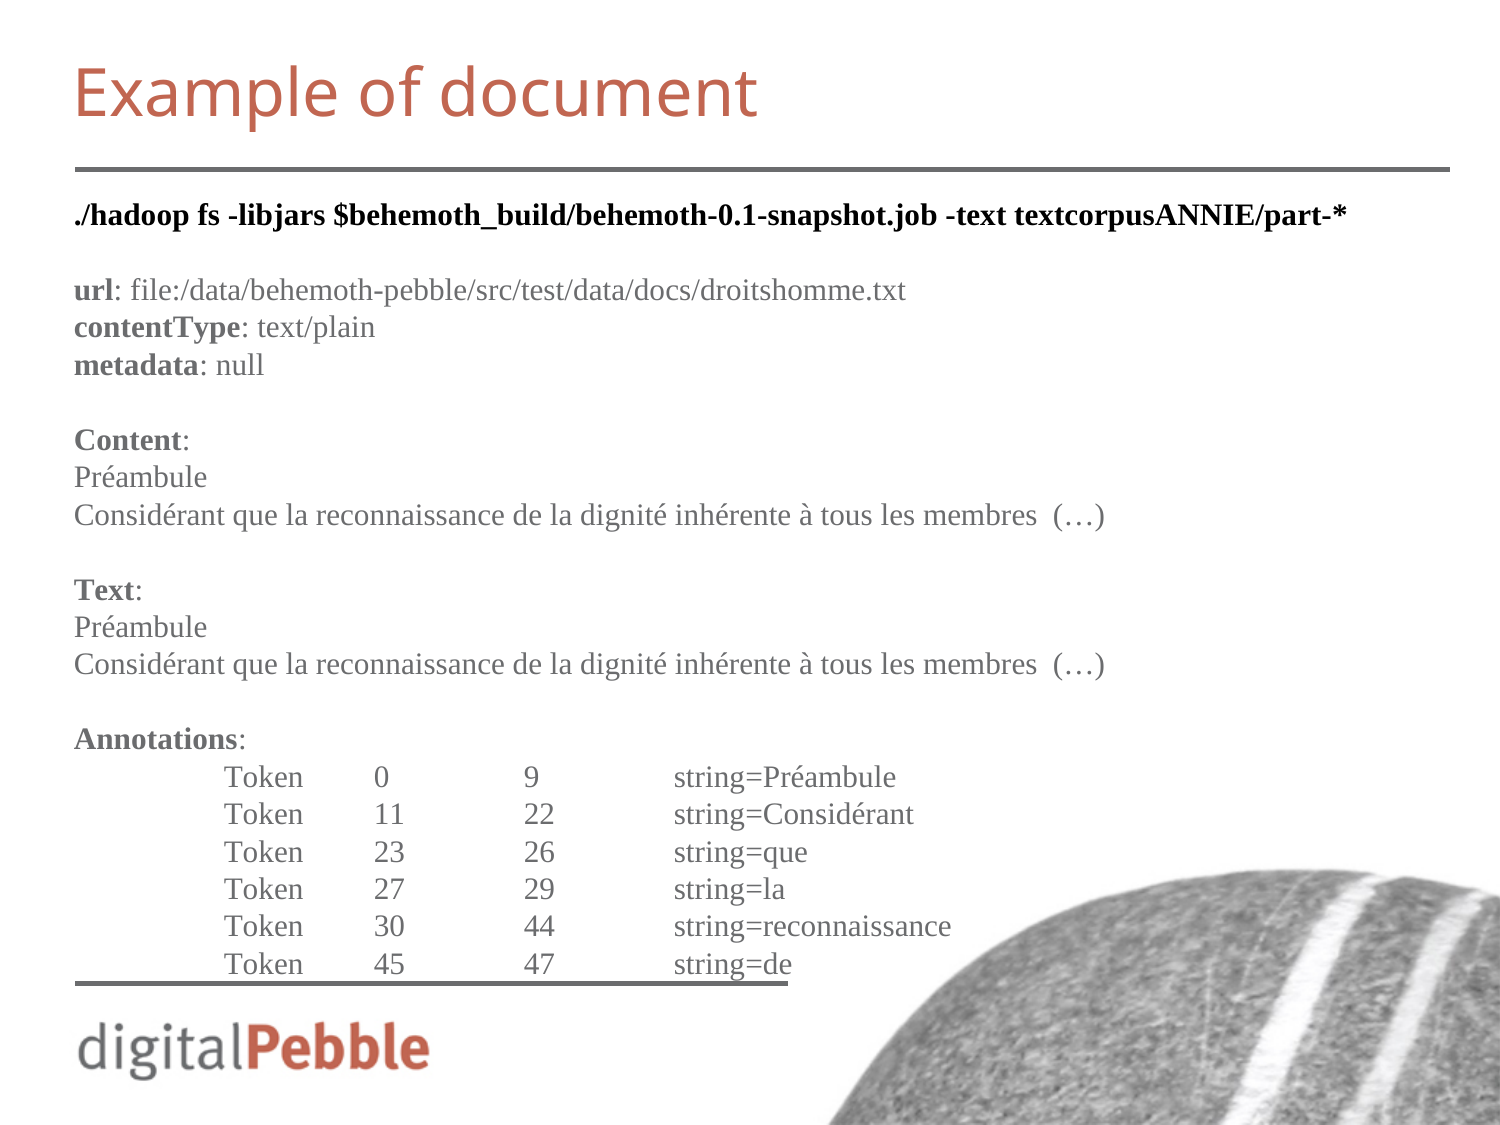

# Example of document
./hadoop fs -libjars $behemoth_build/behemoth-0.1-snapshot.job -text textcorpusANNIE/part-*
url: file:/data/behemoth-pebble/src/test/data/docs/droitshomme.txt
contentType: text/plain
metadata: null
Content:
Préambule
Considérant que la reconnaissance de la dignité inhérente à tous les membres (…)
Text:
Préambule
Considérant que la reconnaissance de la dignité inhérente à tous les membres (…)
Annotations:
	Token	0	9	string=Préambule
	Token	11	22	string=Considérant
	Token	23	26	string=que
	Token	27	29	string=la
	Token	30	44	string=reconnaissance
	Token	45	47	string=de